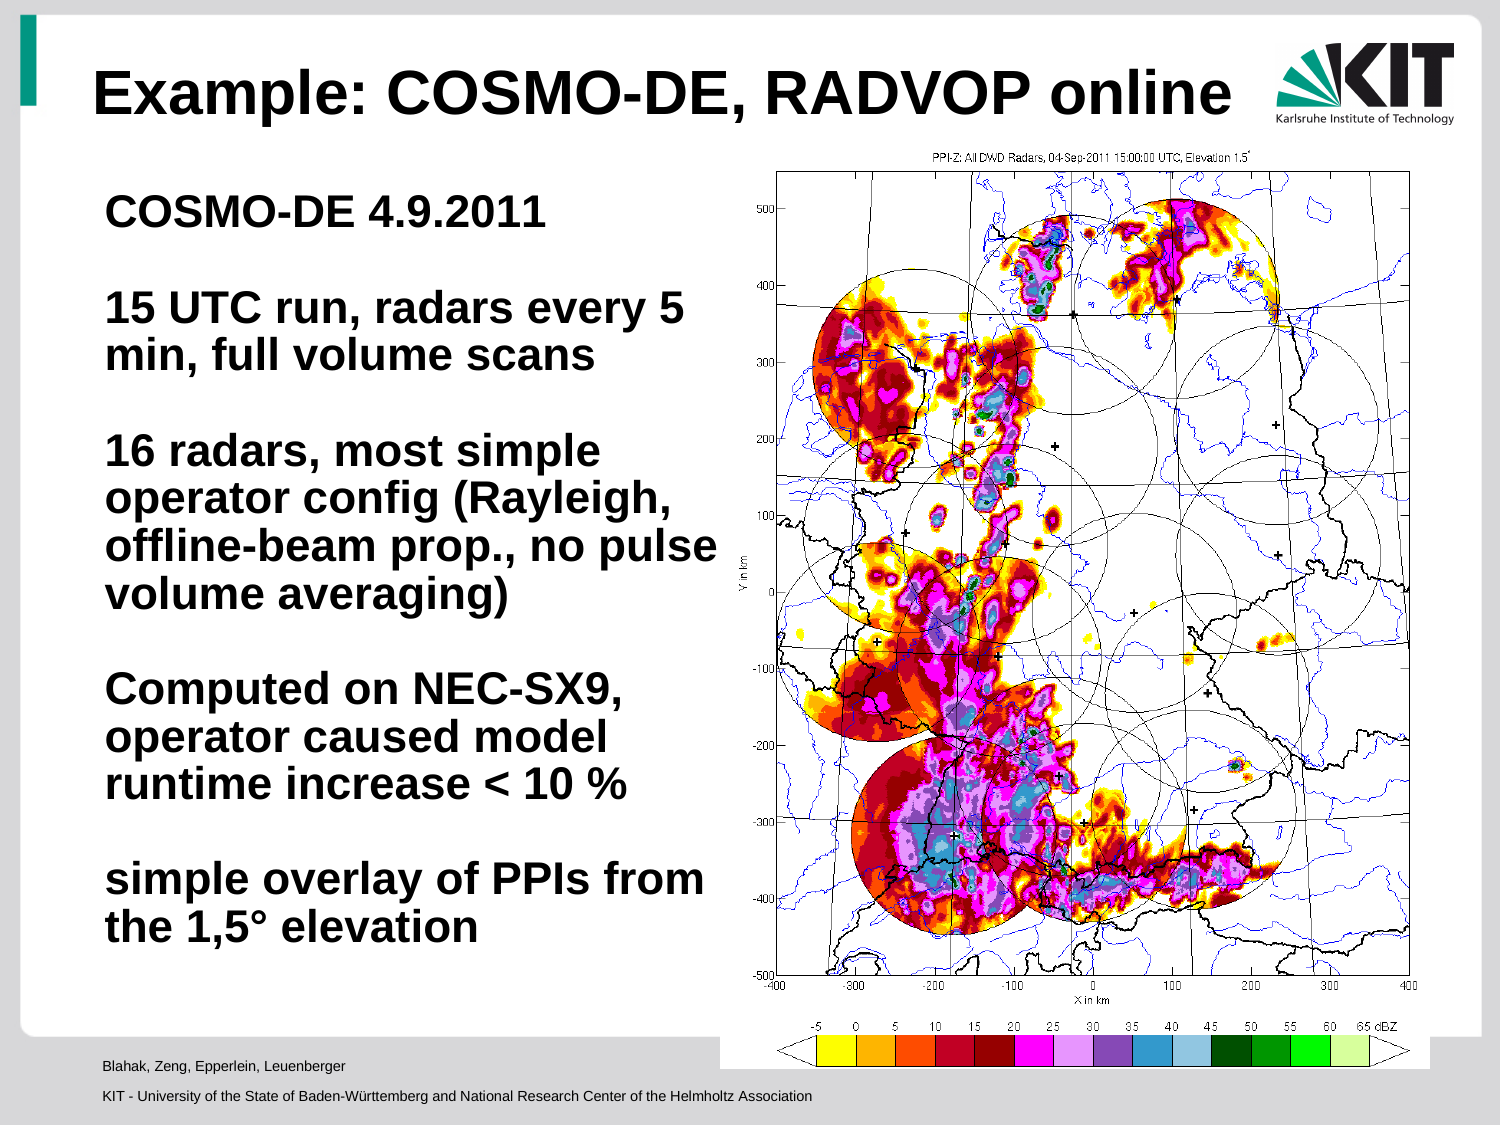

# Example: COSMO-DE, RADVOP online
COSMO-DE 4.9.2011
15 UTC run, radars every 5 min, full volume scans
16 radars, most simple operator config (Rayleigh, offline-beam prop., no pulse volume averaging)
Computed on NEC-SX9, operator caused model runtime increase < 10 %
simple overlay of PPIs from the 1,5° elevation
KIT - University of the State of Baden-Württemberg and National Research Center of the Helmholtz Association